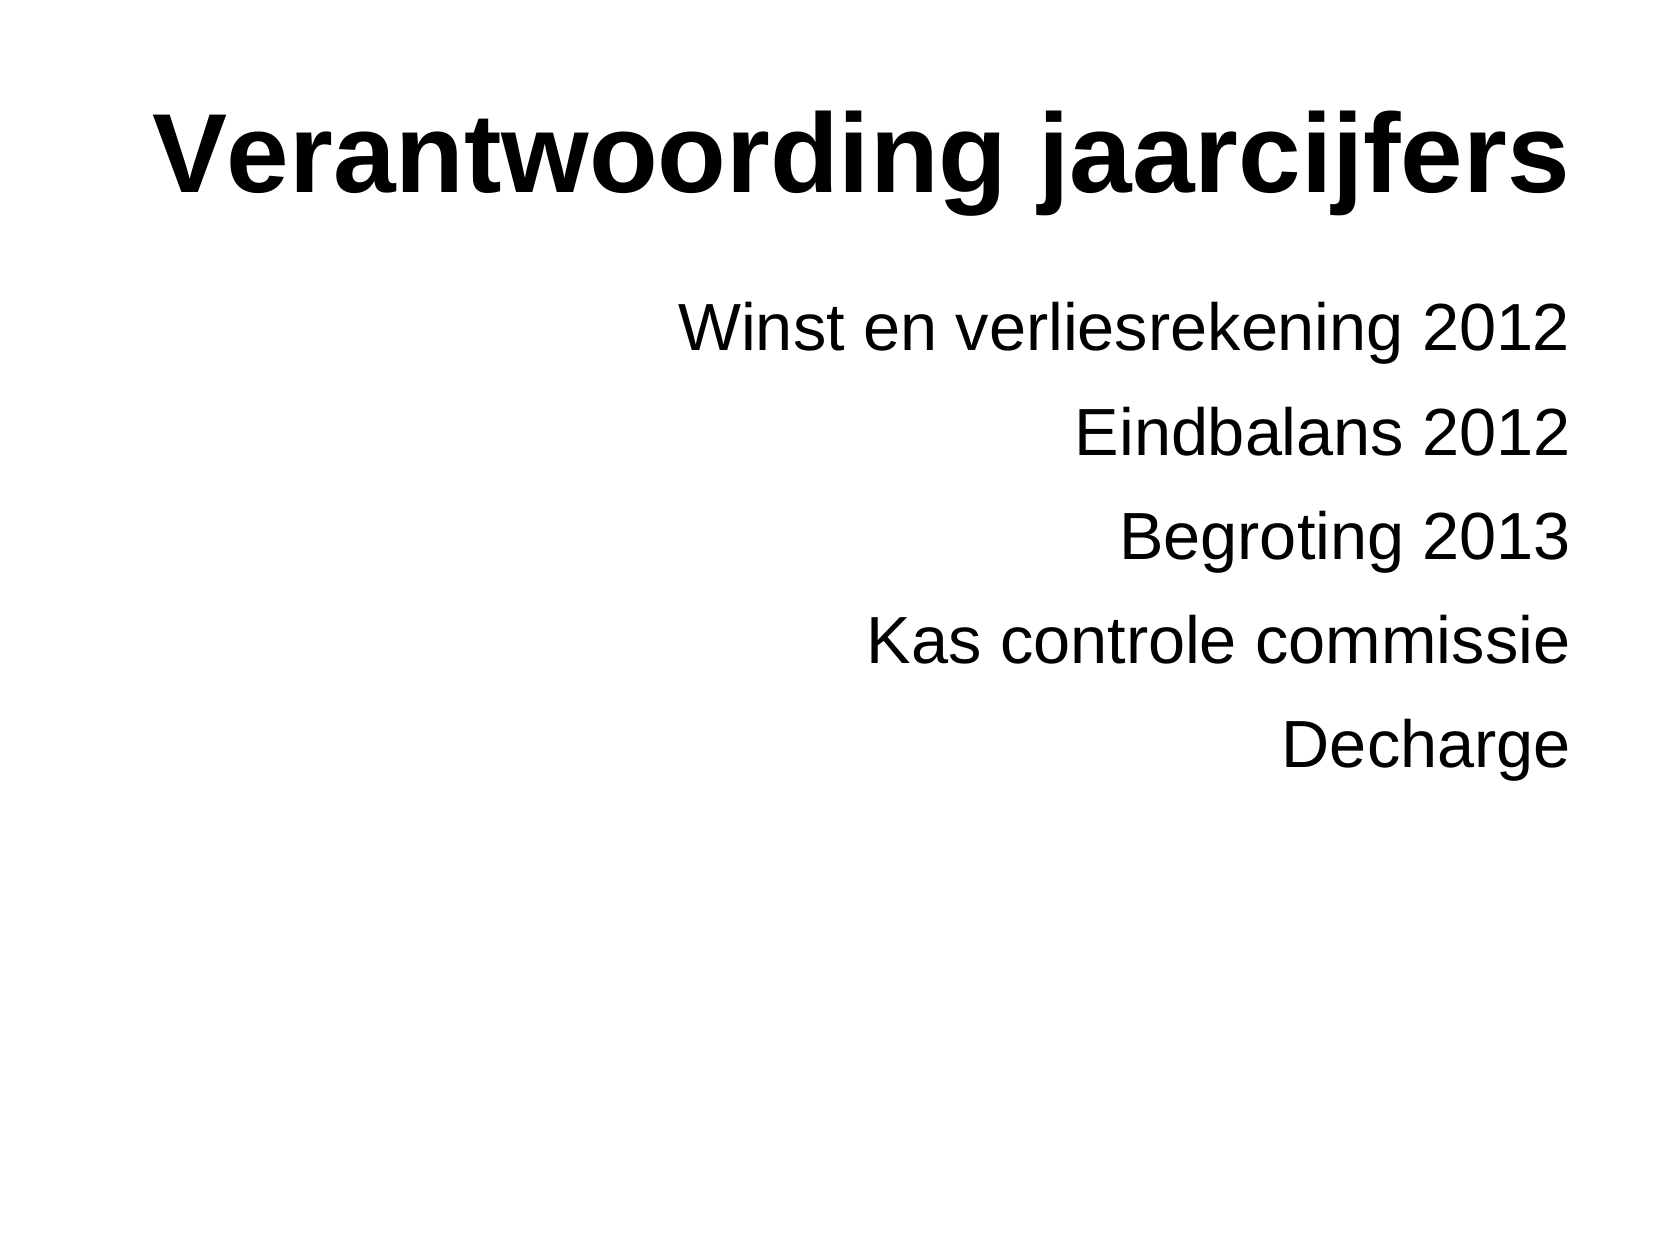

# Verantwoording jaarcijfers
Winst en verliesrekening 2012
Eindbalans 2012
Begroting 2013
Kas controle commissie
Decharge